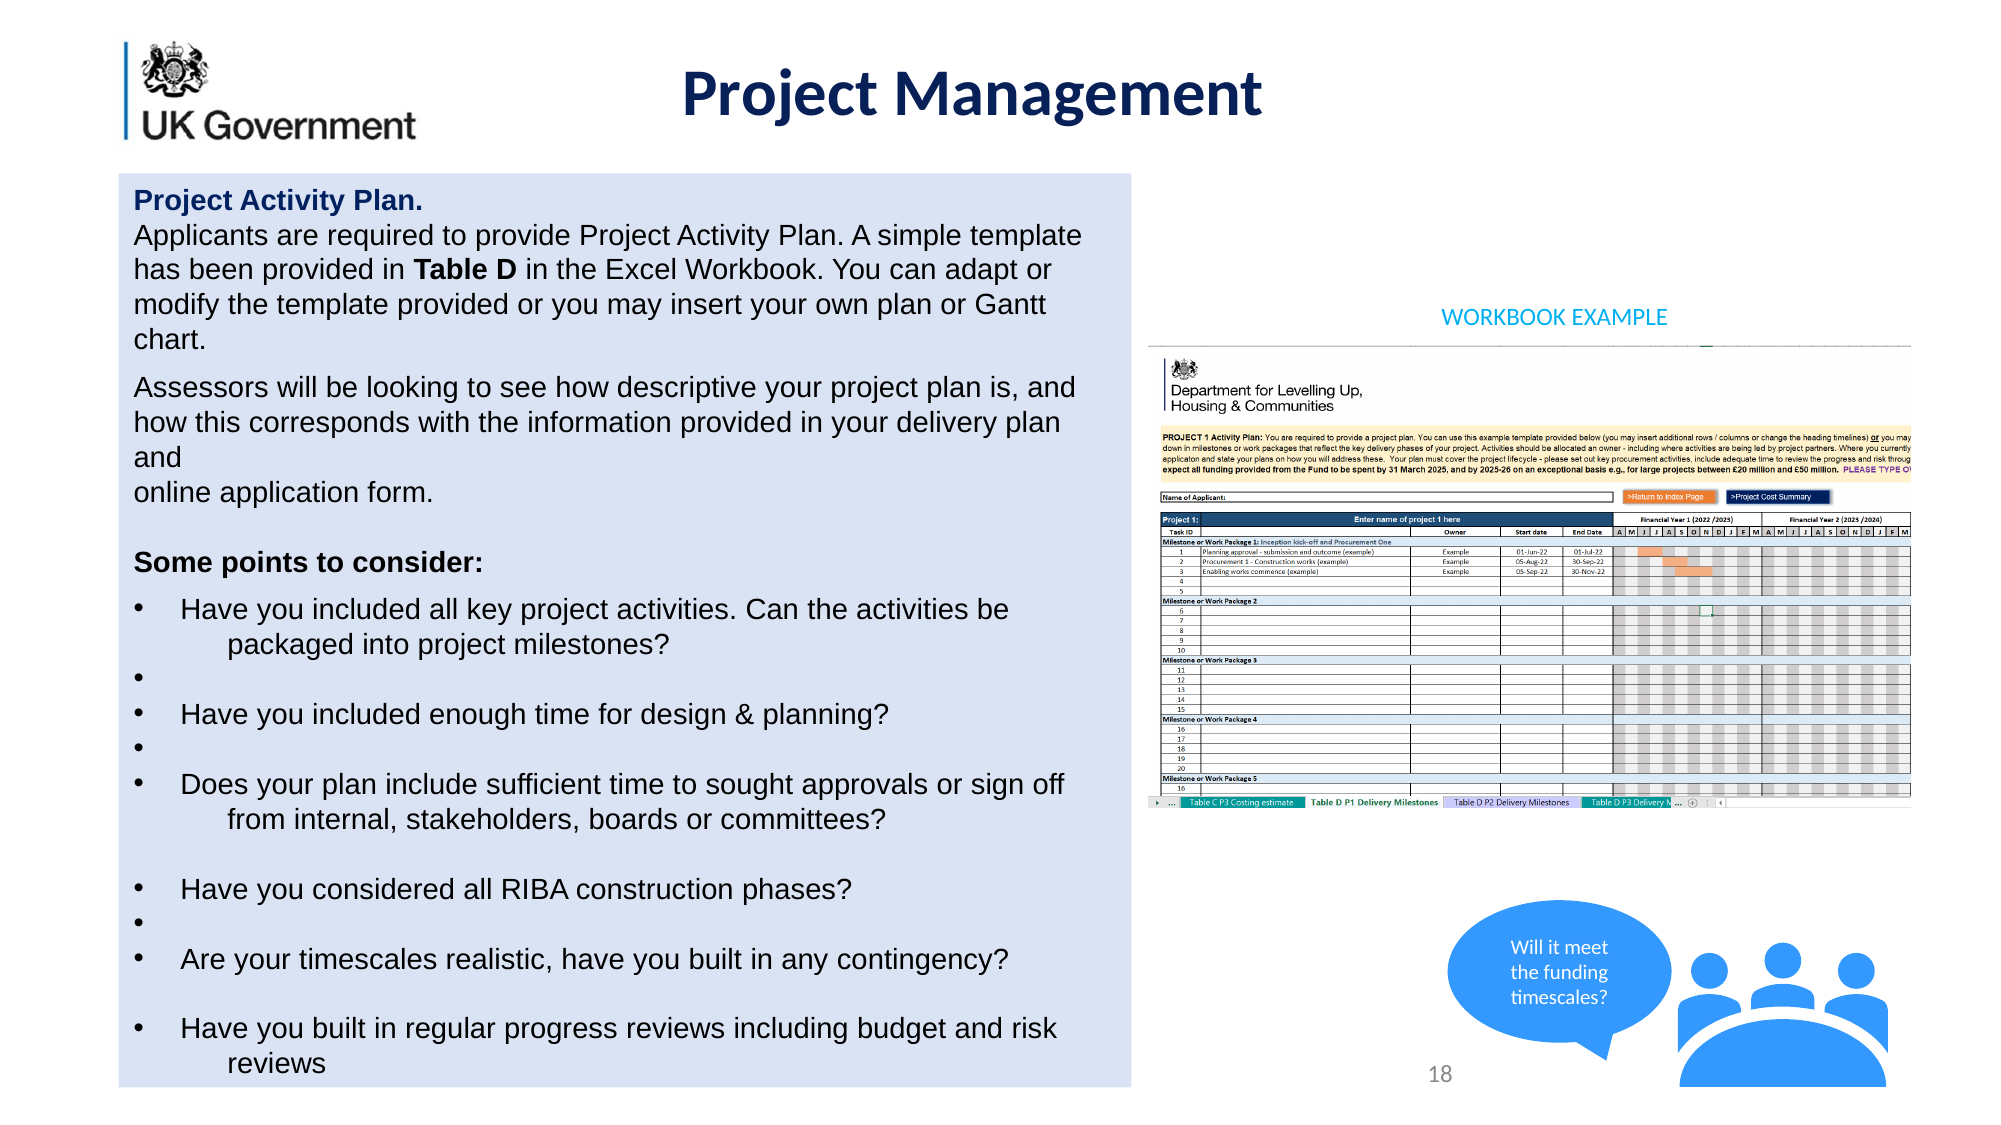

Project Management
Project Activity Plan.
Applicants are required to provide Project Activity Plan. A simple template has been provided in Table D in the Excel Workbook. You can adapt or modify the template provided or you may insert your own plan or Gantt chart.
Assessors will be looking to see how descriptive your project plan is, and how this corresponds with the information provided in your delivery plan and
online application form.
Some points to consider:
Have you included all key project activities. Can the activities be packaged into project milestones?
Have you included enough time for design & planning?
Does your plan include sufficient time to sought approvals or sign off from internal, stakeholders, boards or committees?
Have you considered all RIBA construction phases?
Are your timescales realistic, have you built in any contingency?
Have you built in regular progress reviews including budget and risk reviews
WORKBOOK EXAMPLE
Will it meet the funding timescales?